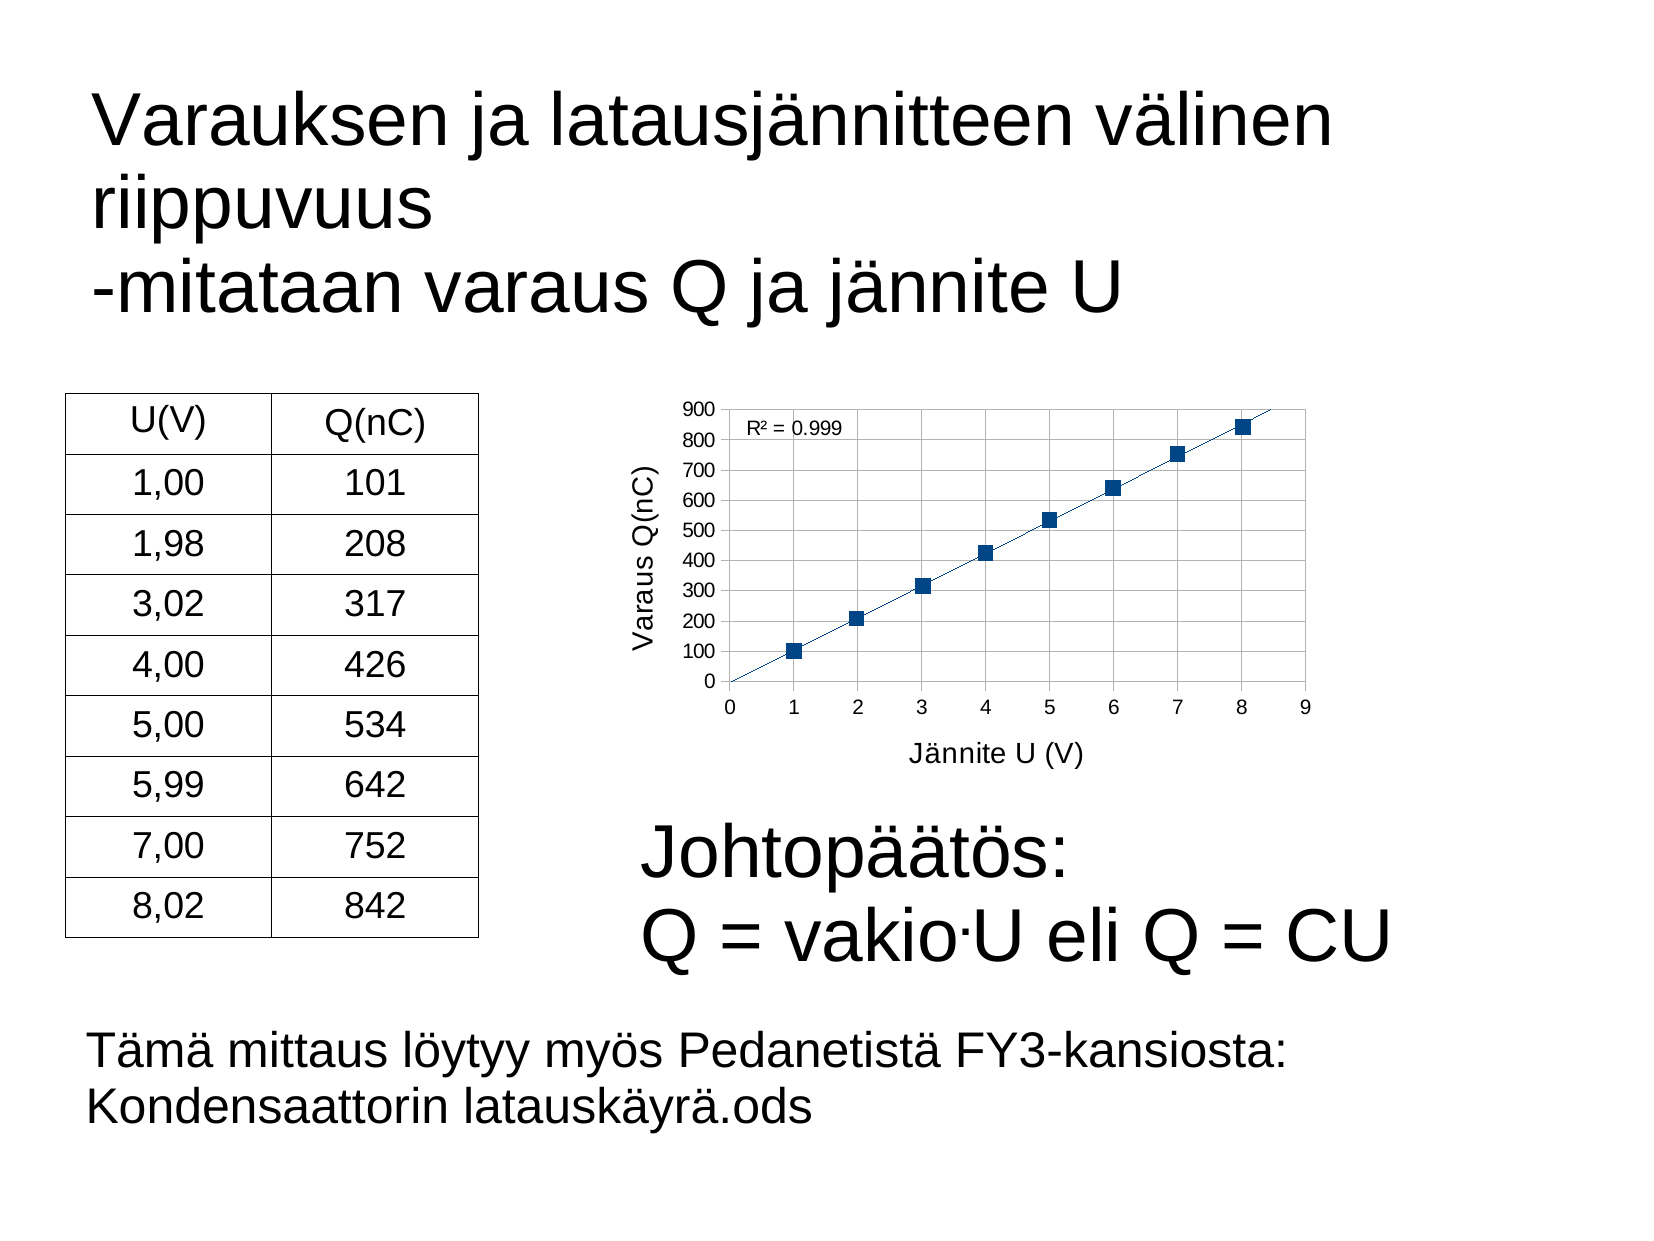

Varauksen ja latausjännitteen välinen riippuvuus
-mitataan varaus Q ja jännite U
### Chart
| Category | Sarake C |
|---|---|| U(V) | Q(nC) |
| --- | --- |
| 1,00 | 101 |
| 1,98 | 208 |
| 3,02 | 317 |
| 4,00 | 426 |
| 5,00 | 534 |
| 5,99 | 642 |
| 7,00 | 752 |
| 8,02 | 842 |
Johtopäätös:
Q = vakio.U eli Q = CU
Tämä mittaus löytyy myös Pedanetistä FY3-kansiosta:
Kondensaattorin latauskäyrä.ods